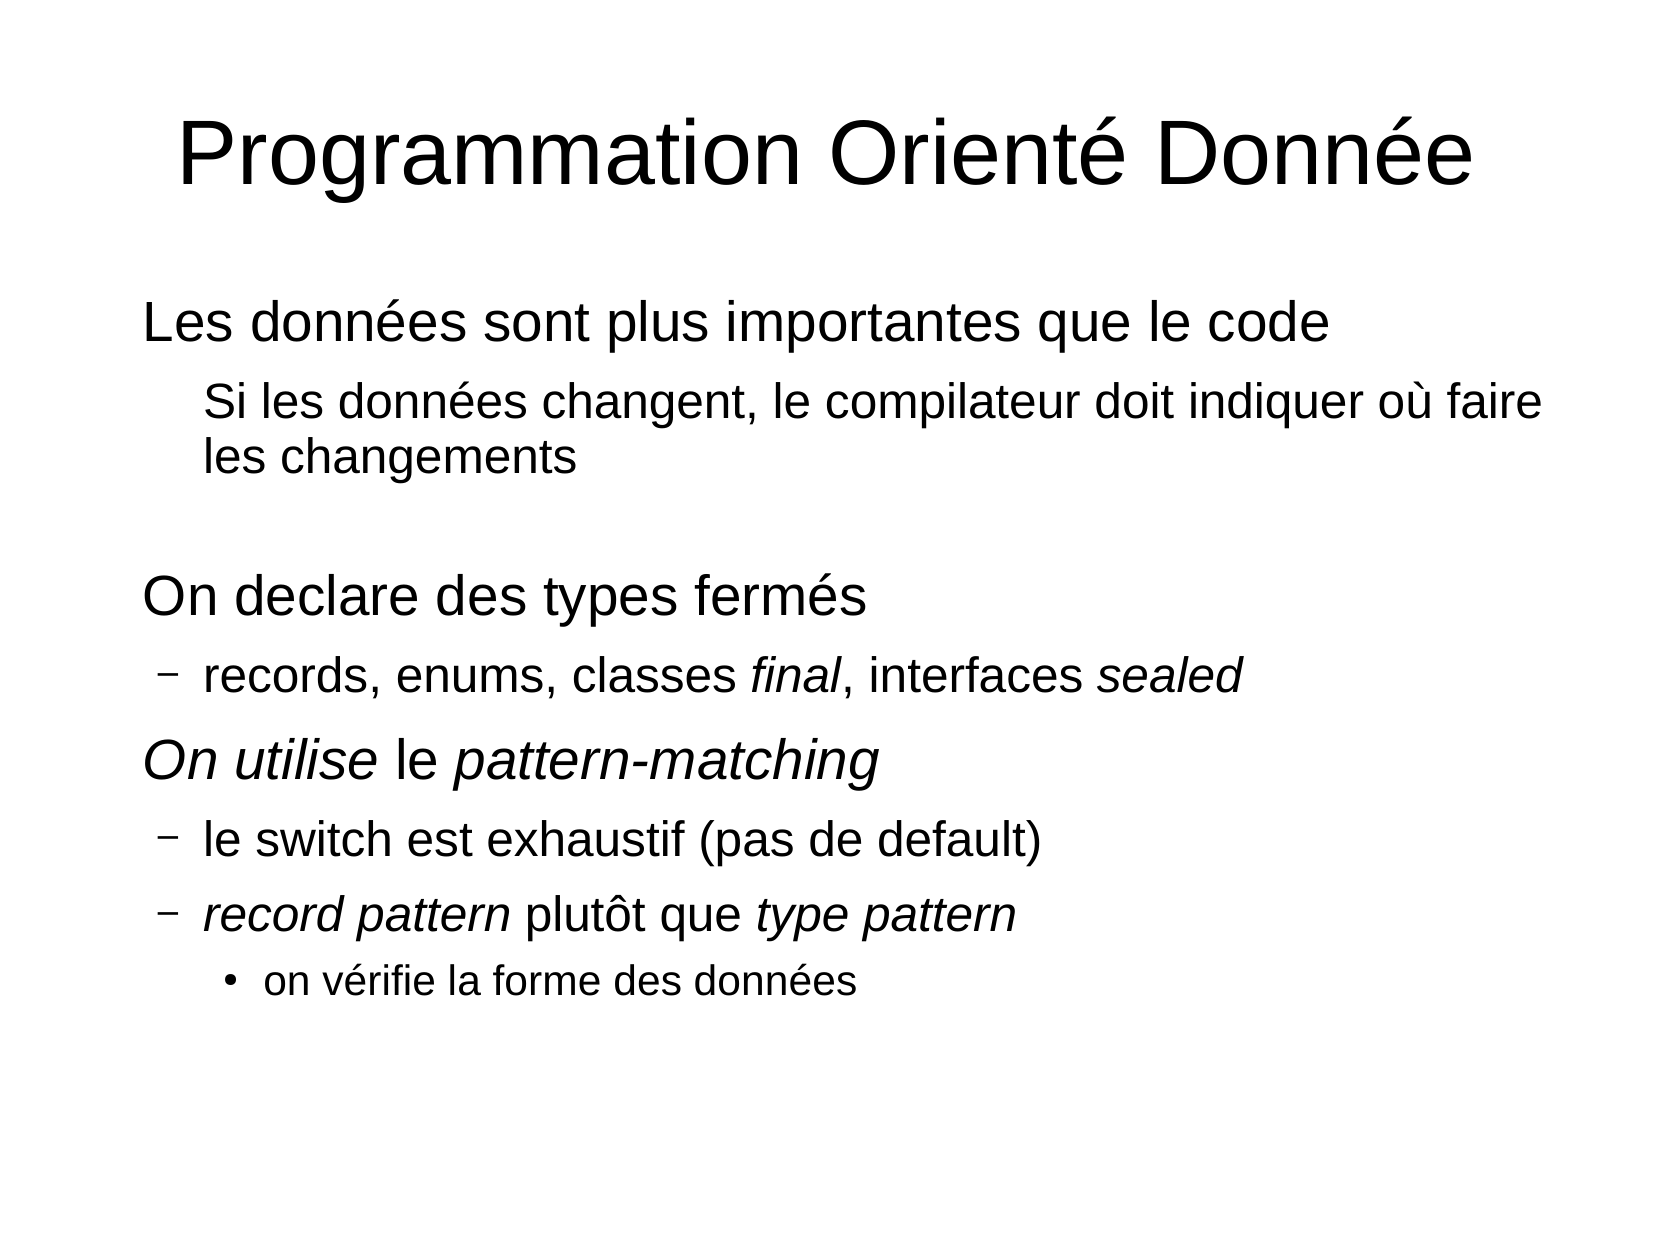

# Programmation Orienté Donnée
Les données sont plus importantes que le code
Si les données changent, le compilateur doit indiquer où faire les changements
On declare des types fermés
records, enums, classes final, interfaces sealed
On utilise le pattern-matching
le switch est exhaustif (pas de default)
record pattern plutôt que type pattern
on vérifie la forme des données